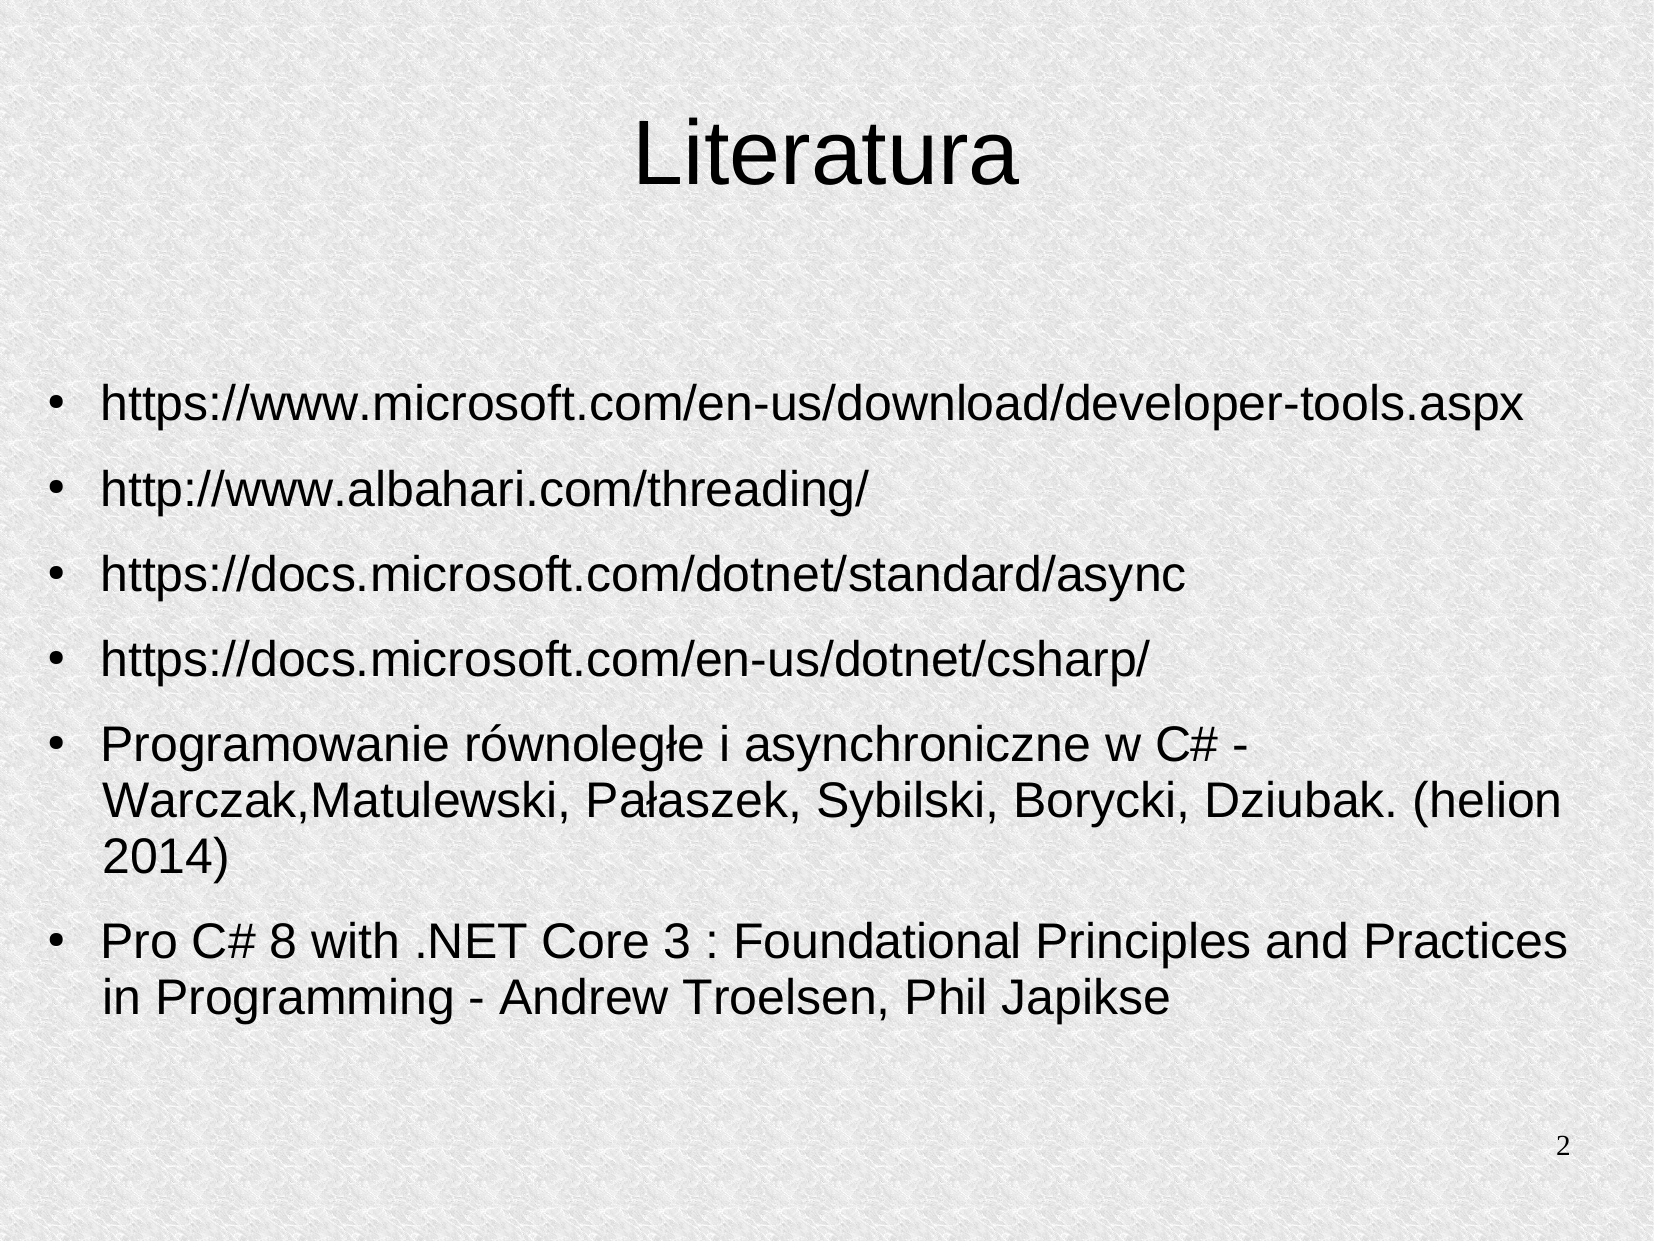

# Literatura
https://www.microsoft.com/en-us/download/developer-tools.aspx
http://www.albahari.com/threading/
https://docs.microsoft.com/dotnet/standard/async
https://docs.microsoft.com/en-us/dotnet/csharp/
Programowanie równoległe i asynchroniczne w C# - Warczak,Matulewski, Pałaszek, Sybilski, Borycki, Dziubak. (helion 2014)
Pro C# 8 with .NET Core 3 : Foundational Principles and Practices in Programming - Andrew Troelsen, Phil Japikse
2